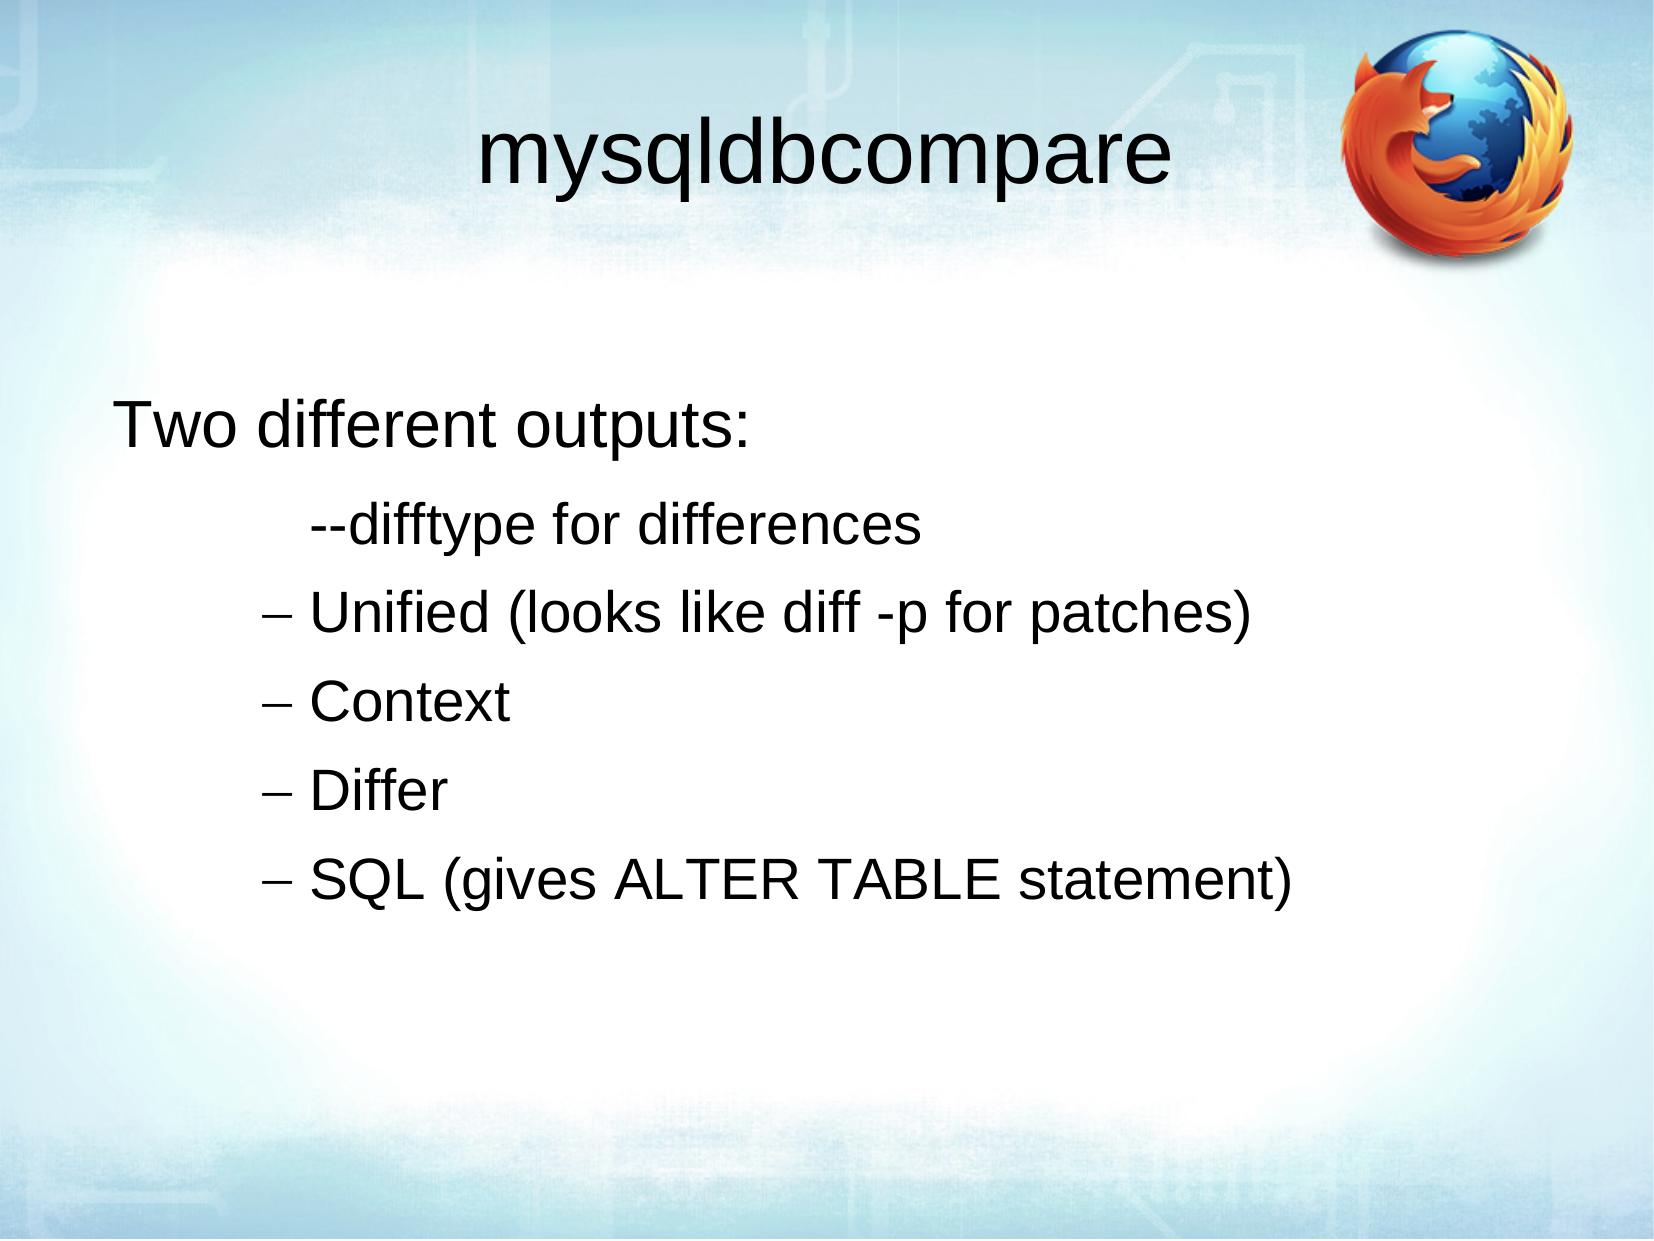

# mysqldbcompare
Two different outputs:
--difftype for differences
Unified (looks like diff -p for patches)
Context
Differ
SQL (gives ALTER TABLE statement)